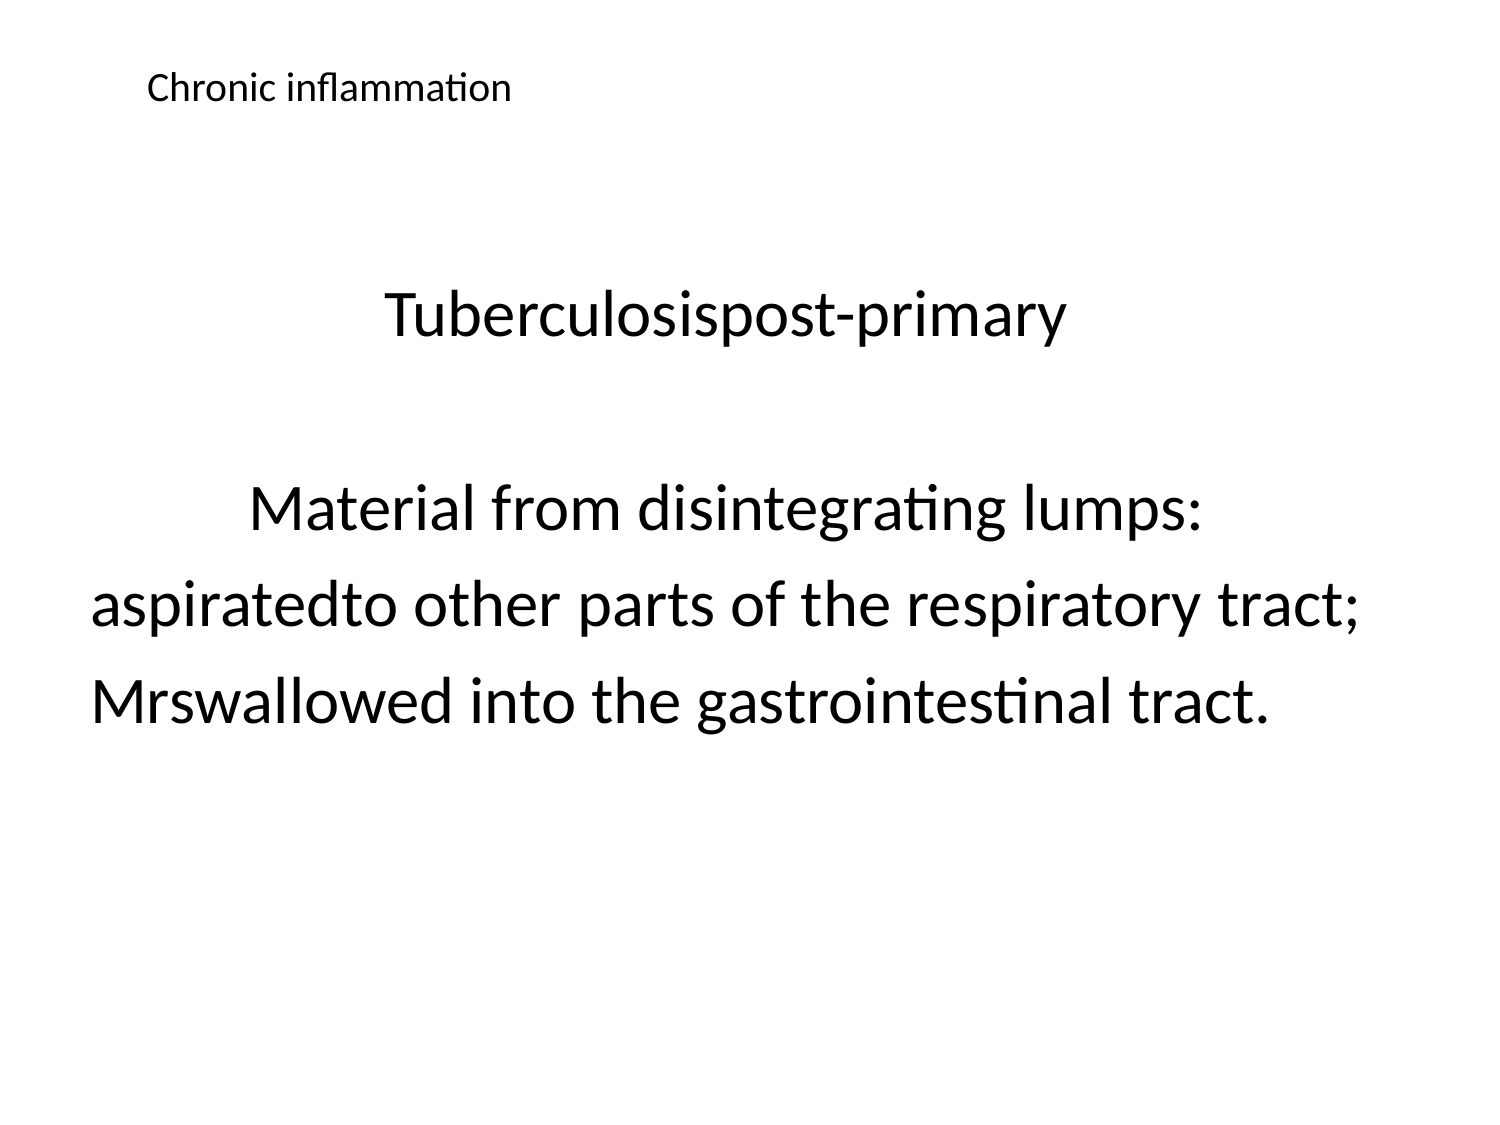

# Chronic inflammation
Tuberculosispost-primary
Material from disintegrating lumps:
aspiratedto other parts of the respiratory tract;
Mrswallowed into the gastrointestinal tract.